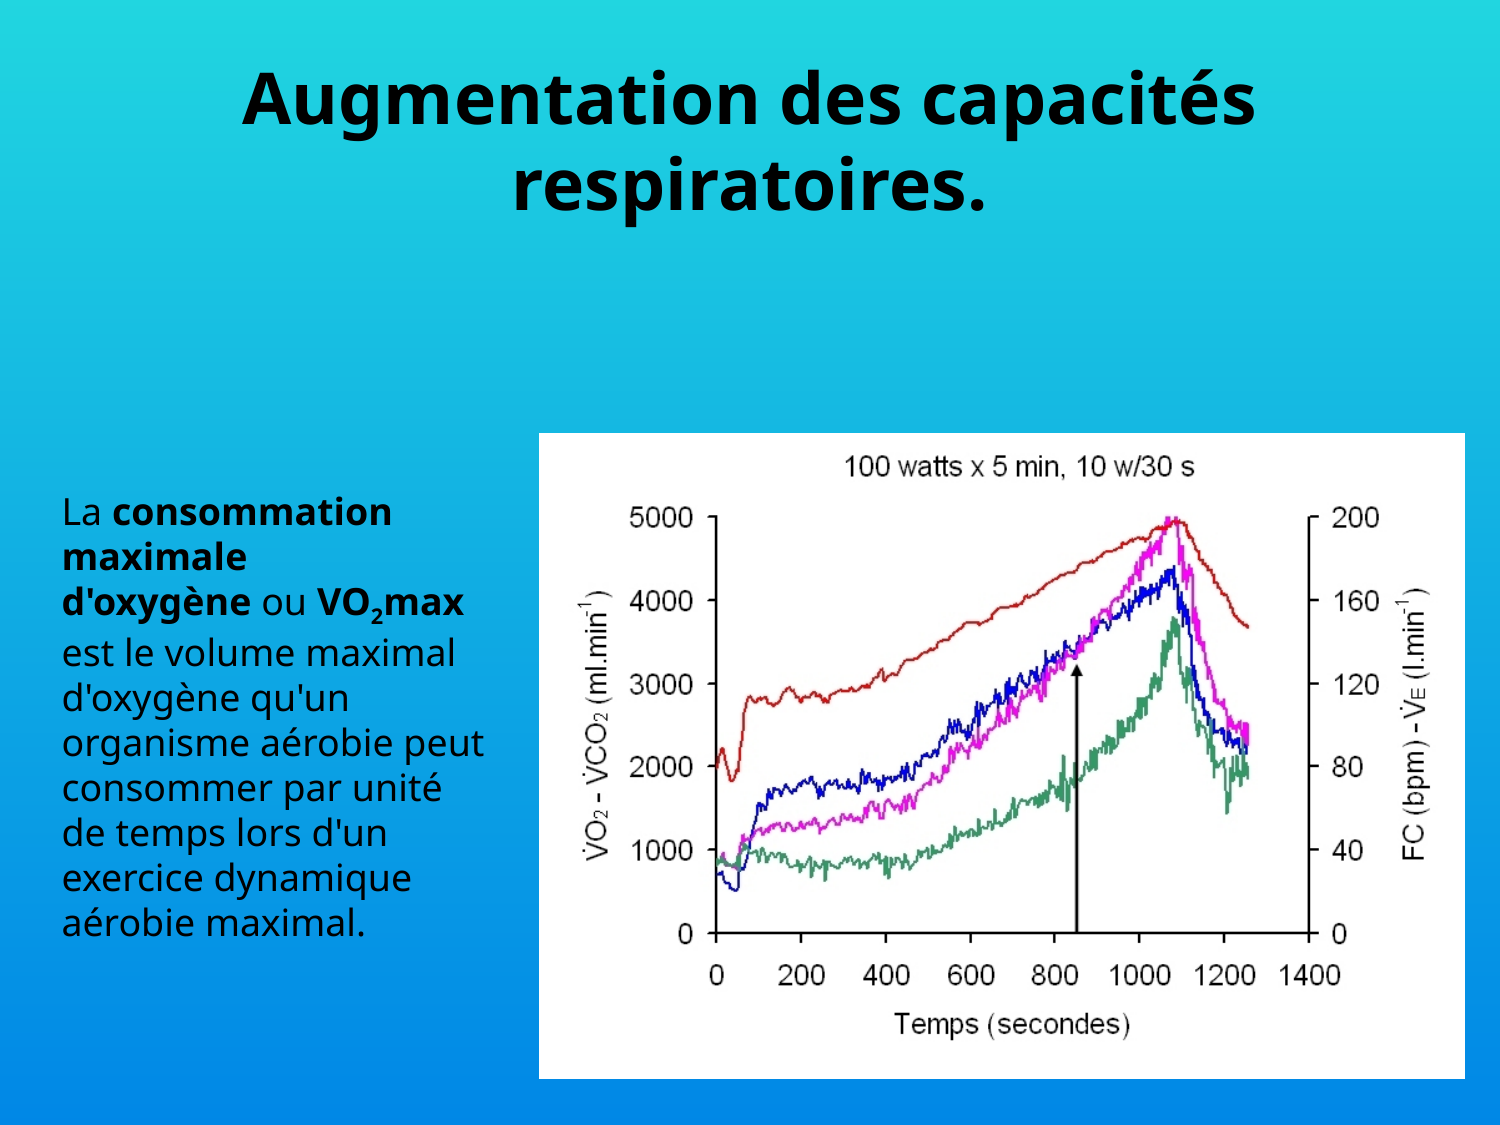

# Augmentation des capacités respiratoires.
La consommation maximale d'oxygène ou VO2max est le volume maximal d'oxygène qu'un organisme aérobie peut consommer par unité de temps lors d'un exercice dynamique aérobie maximal.